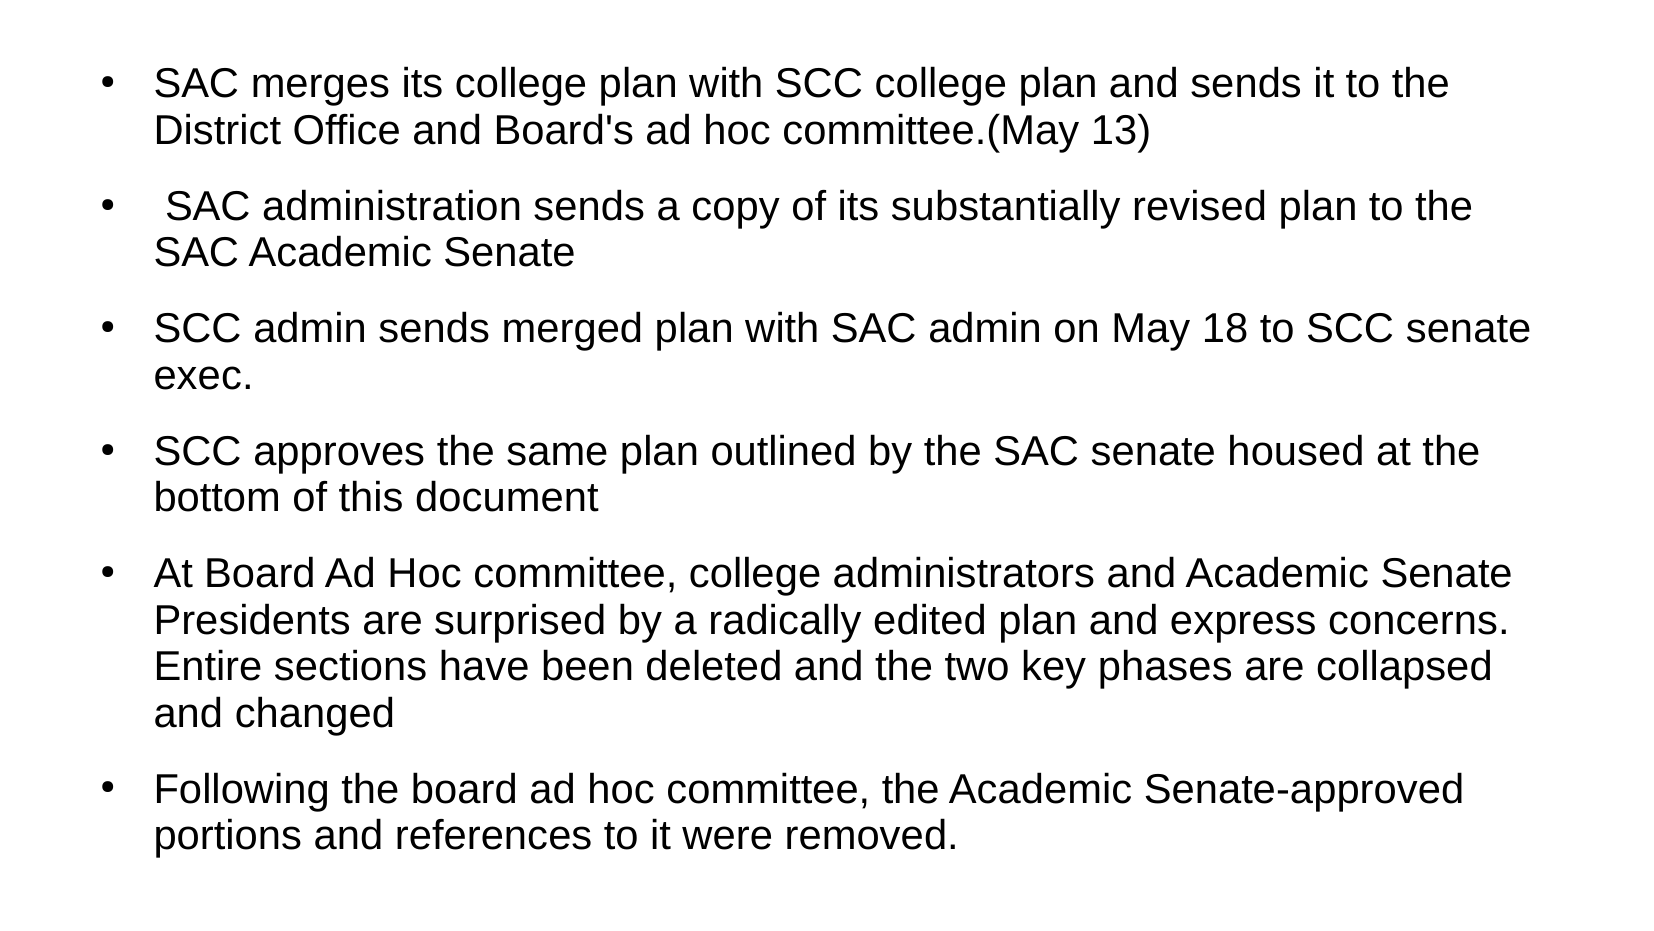

# SAC merges its college plan with SCC college plan and sends it to the District Office and Board's ad hoc committee.(May 13)
 SAC administration sends a copy of its substantially revised plan to the SAC Academic Senate
SCC admin sends merged plan with SAC admin on May 18 to SCC senate exec.
SCC approves the same plan outlined by the SAC senate housed at the bottom of this document
At Board Ad Hoc committee, college administrators and Academic Senate Presidents are surprised by a radically edited plan and express concerns. Entire sections have been deleted and the two key phases are collapsed and changed
Following the board ad hoc committee, the Academic Senate-approved portions and references to it were removed.